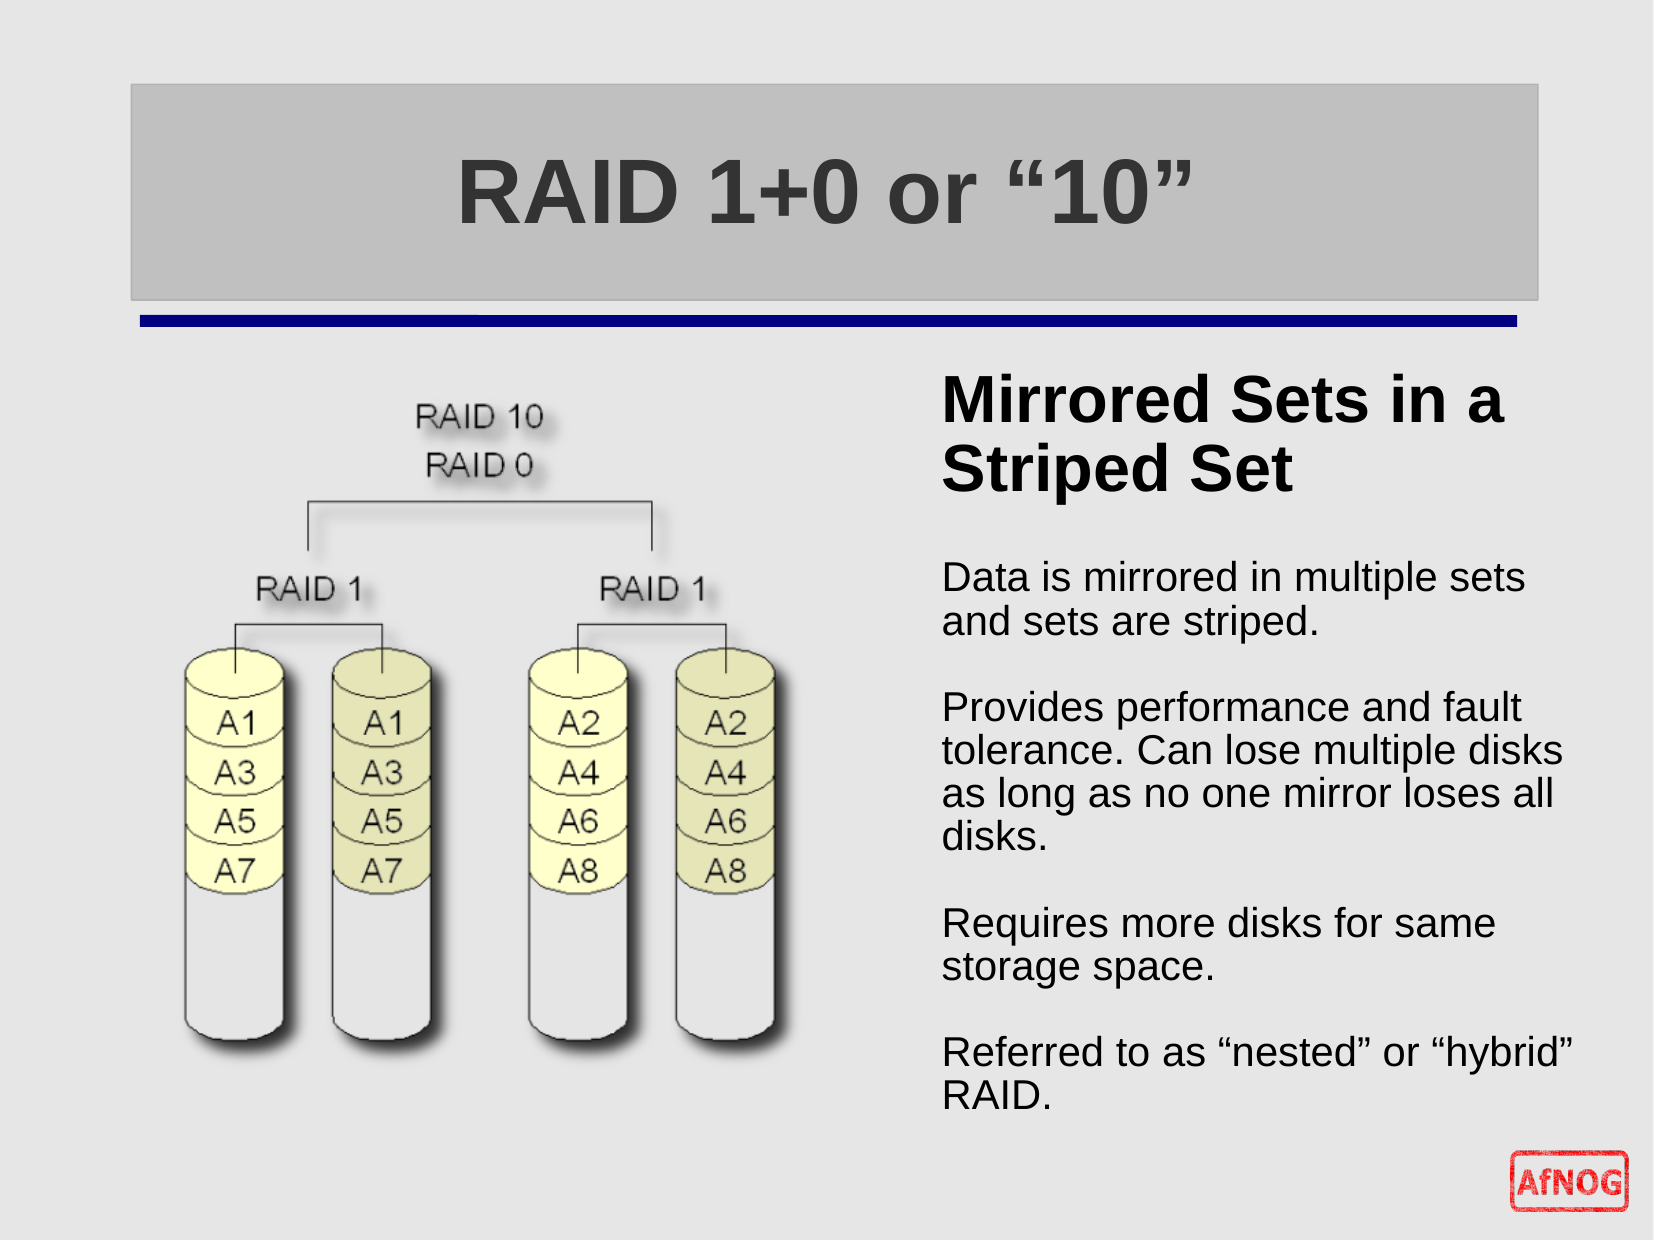

RAID 1+0 or “10”
Mirrored Sets in a Striped Set
Data is mirrored in multiple sets and sets are striped.
Provides performance and fault tolerance. Can lose multiple disks as long as no one mirror loses all disks.
Requires more disks for same storage space.
Referred to as “nested” or “hybrid” RAID.